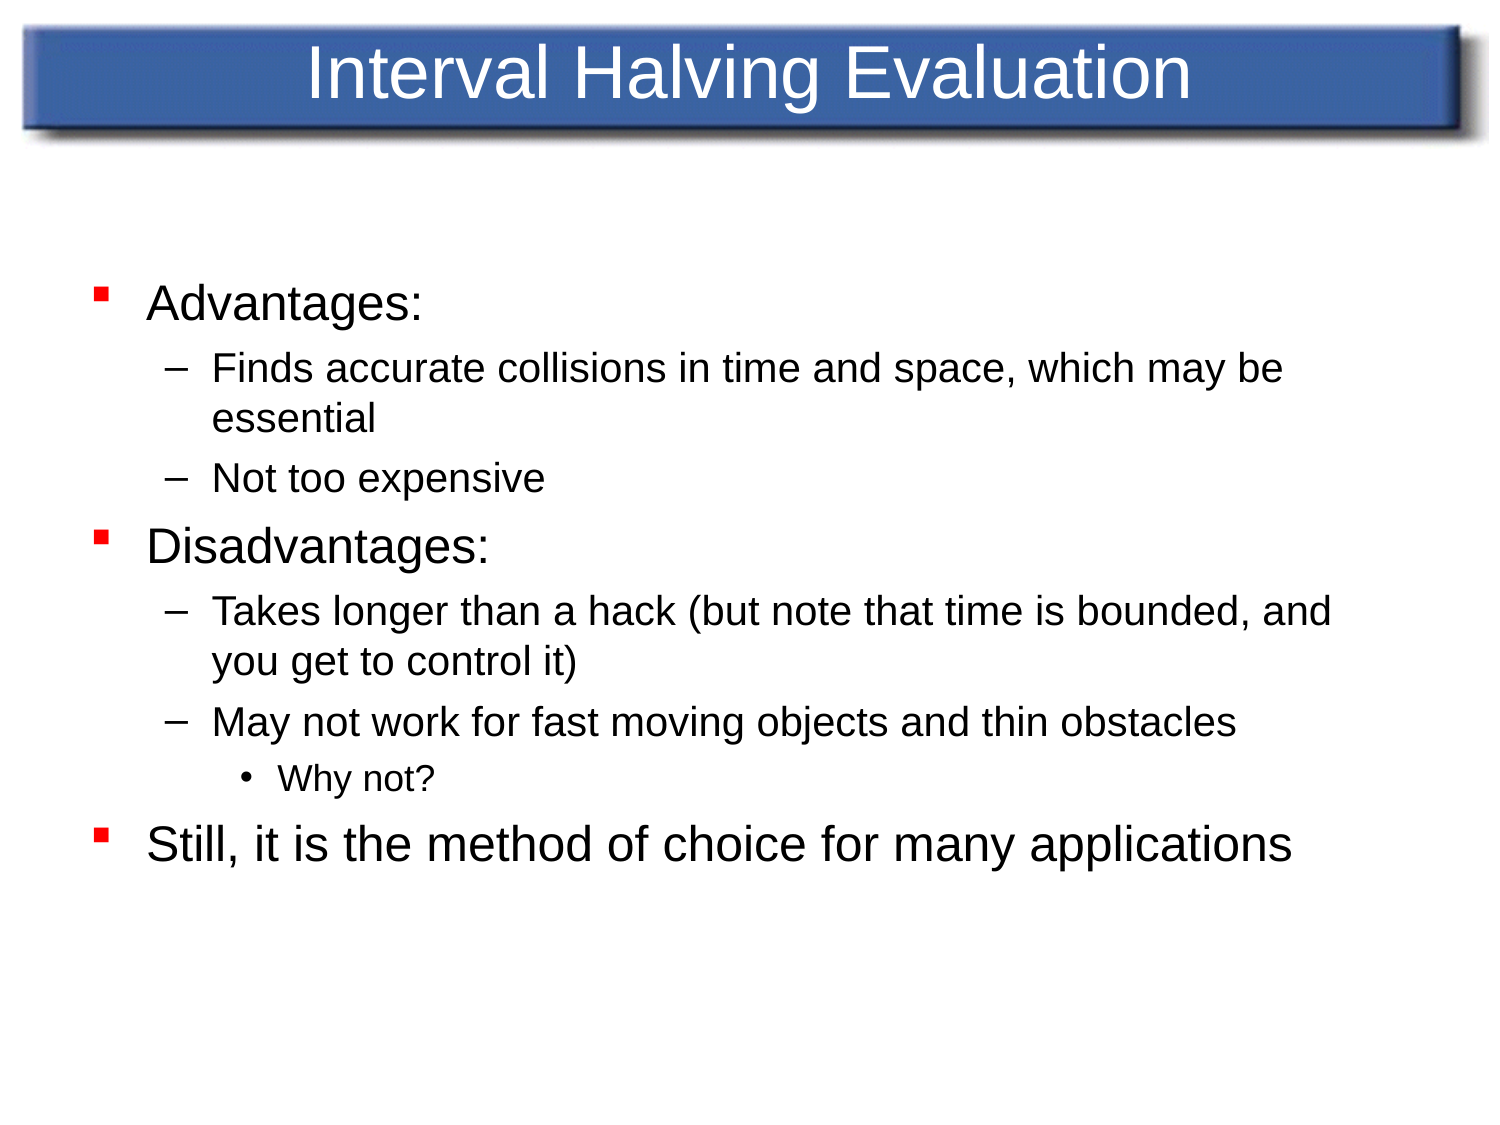

# Interval Halving Evaluation
Advantages:
Finds accurate collisions in time and space, which may be essential
Not too expensive
Disadvantages:
Takes longer than a hack (but note that time is bounded, and you get to control it)
May not work for fast moving objects and thin obstacles
Why not?
Still, it is the method of choice for many applications